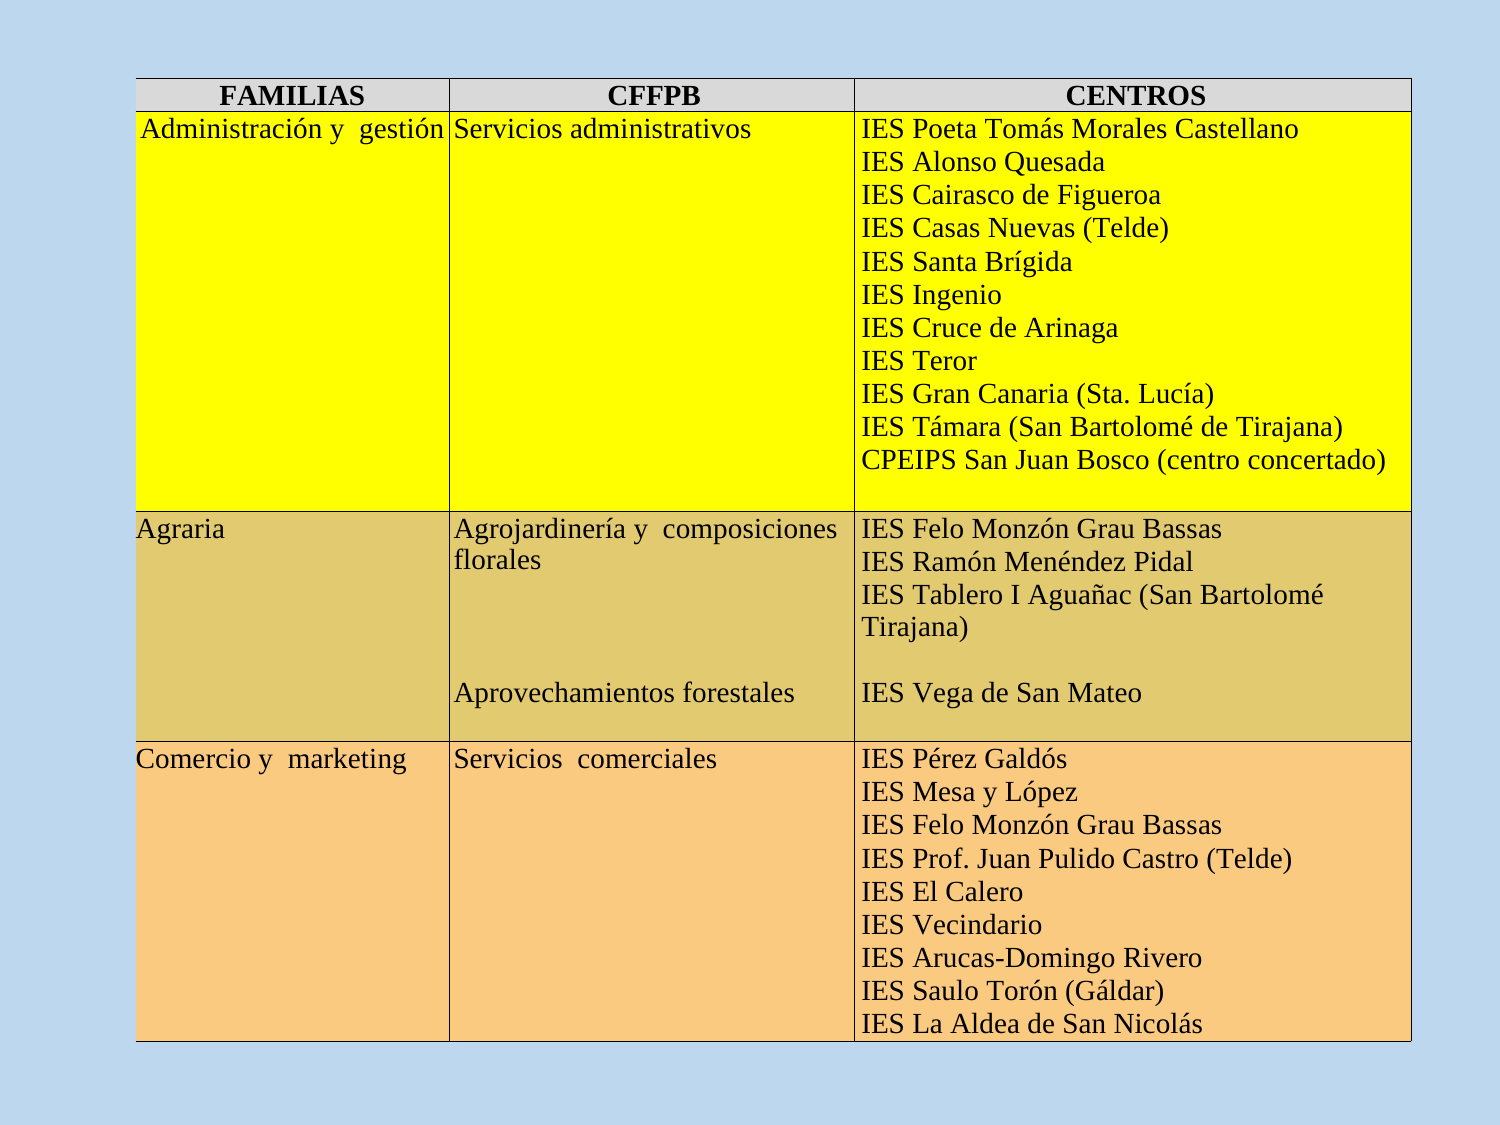

| FAMILIAS | CFFPB | CENTROS |
| --- | --- | --- |
| Administración y gestión | Servicios administrativos | IES Poeta Tomás Morales Castellano IES Alonso Quesada IES Cairasco de Figueroa IES Casas Nuevas (Telde) IES Santa Brígida IES Ingenio IES Cruce de Arinaga IES Teror IES Gran Canaria (Sta. Lucía) IES Támara (San Bartolomé de Tirajana) CPEIPS San Juan Bosco (centro concertado) |
| Agraria | Agrojardinería y composiciones florales Aprovechamientos forestales | IES Felo Monzón Grau Bassas IES Ramón Menéndez Pidal IES Tablero I Aguañac (San Bartolomé Tirajana) IES Vega de San Mateo |
| Comercio y marketing | Servicios comerciales | IES Pérez Galdós IES Mesa y López IES Felo Monzón Grau Bassas IES Prof. Juan Pulido Castro (Telde) IES El Calero IES Vecindario IES Arucas-Domingo Rivero IES Saulo Torón (Gáldar) IES La Aldea de San Nicolás |